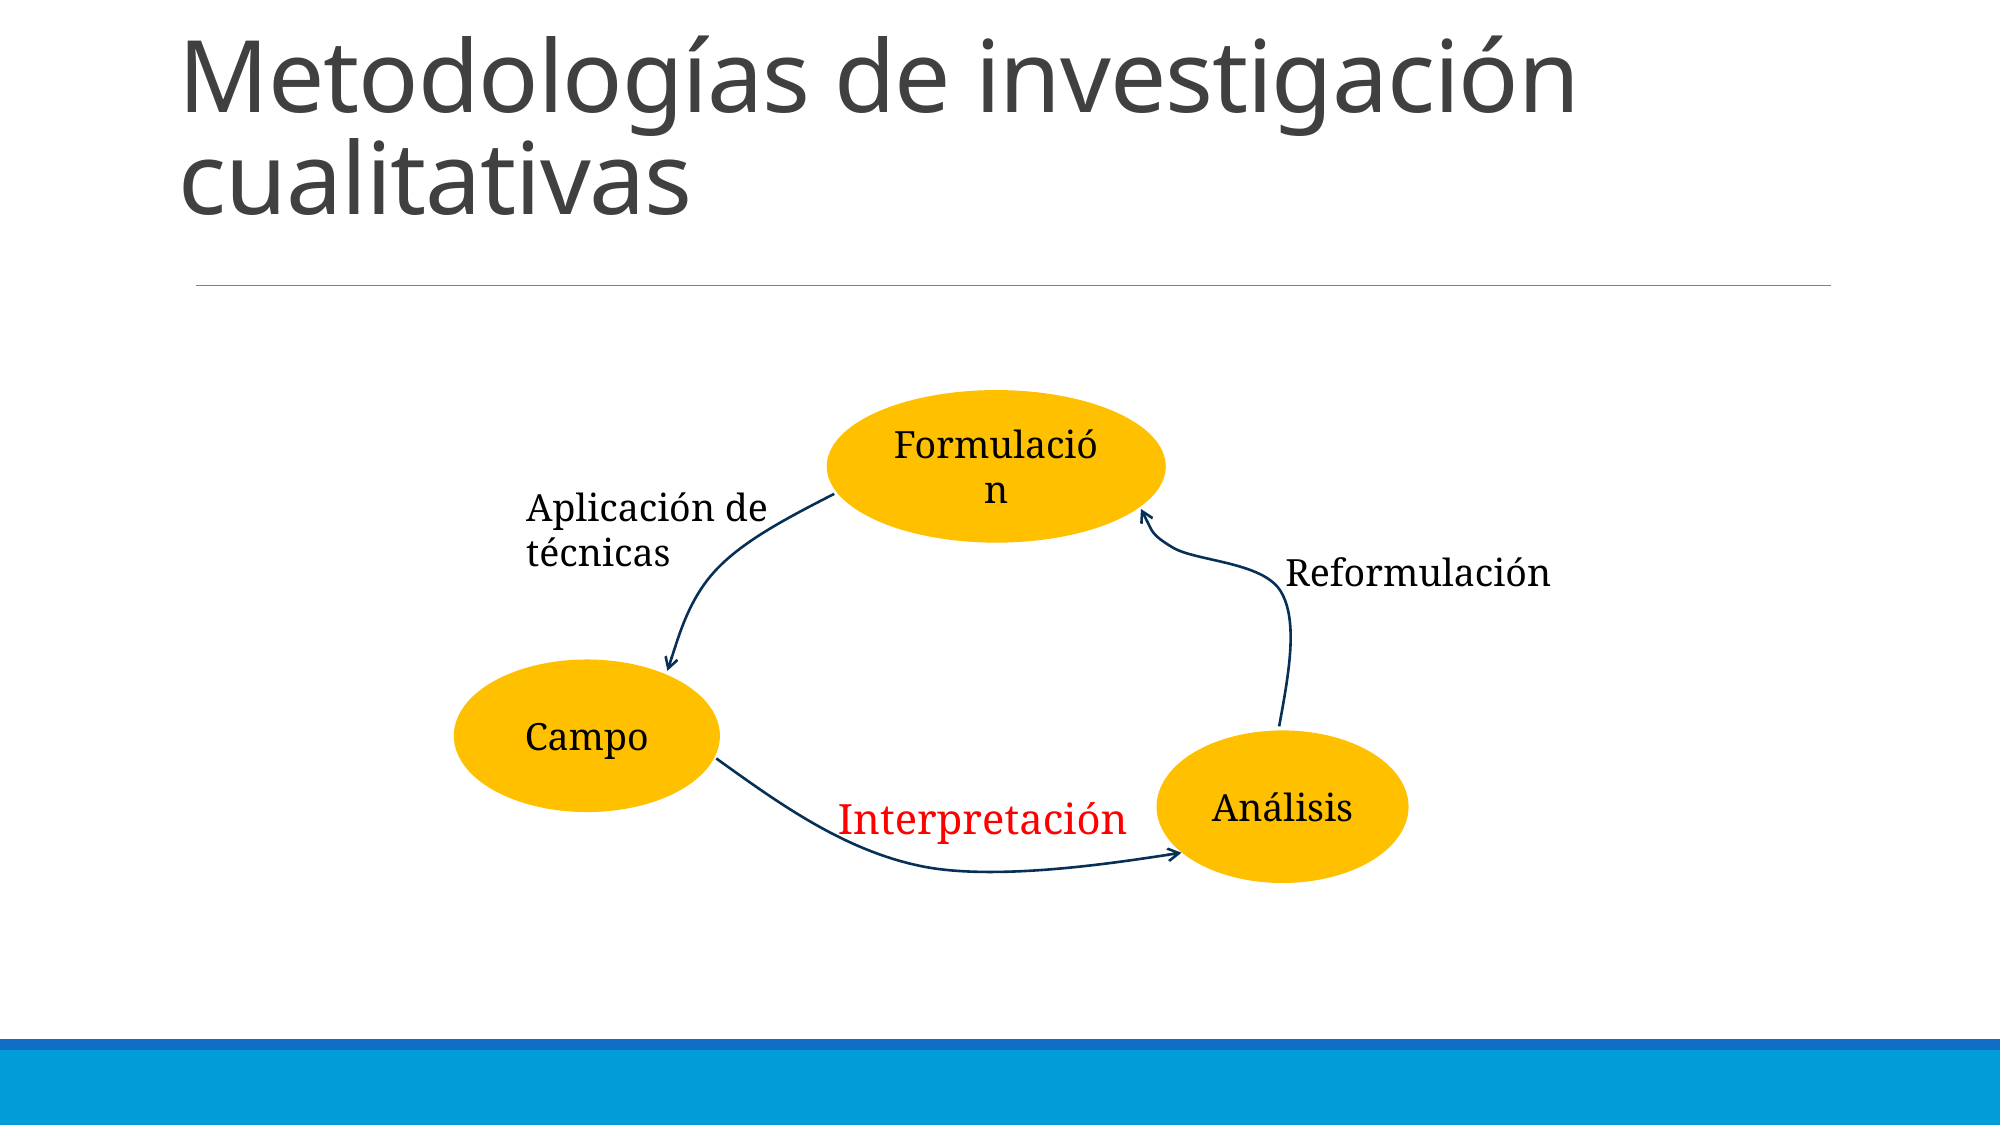

# Metodologías de investigación cualitativas
Formulación
Aplicación de
técnicas
Reformulación
Campo
Análisis
Interpretación